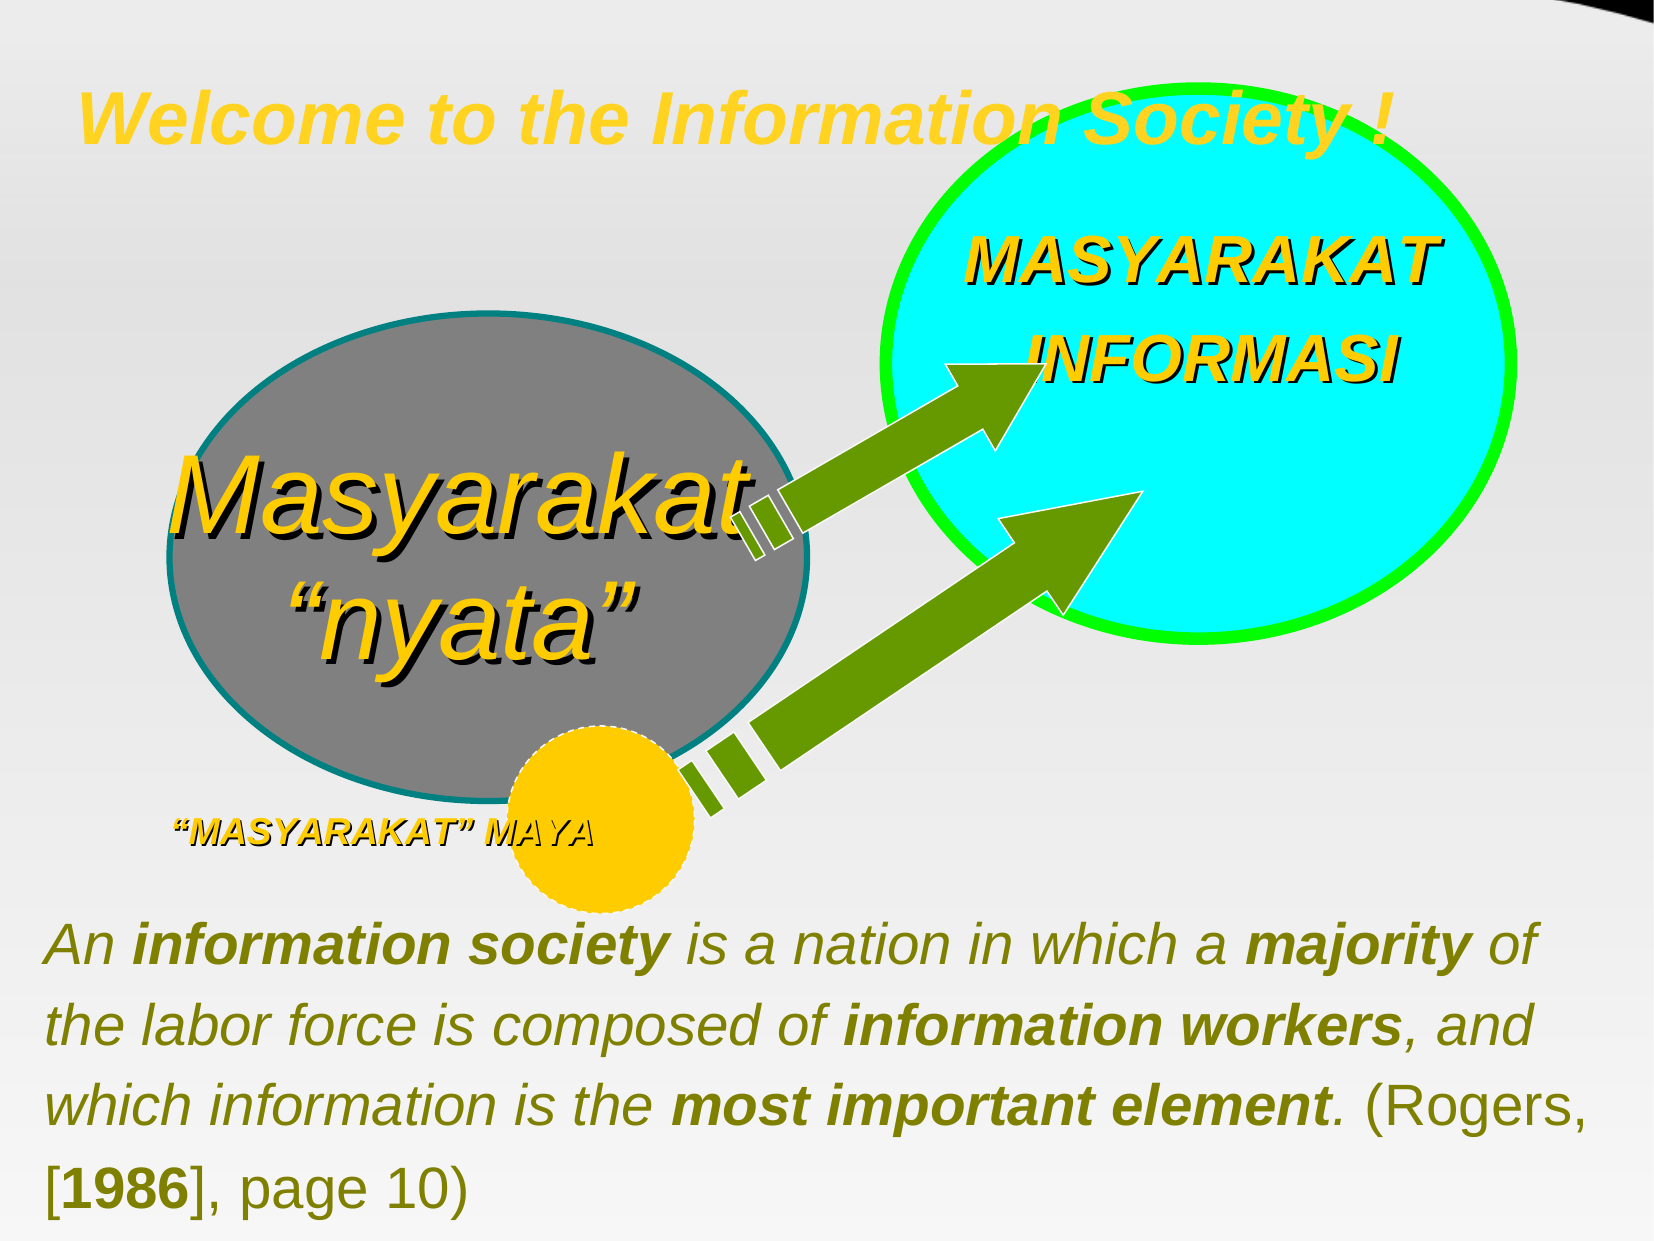

Welcome to the Information Society !
MASYARAKAT
INFORMASI
Masyarakat
“nyata”
“MASYARAKAT” MAYA
# An information society is a nation in which a majority of the labor force is composed of information workers, and which information is the most important element. (Rogers, [1986], page 10)‏